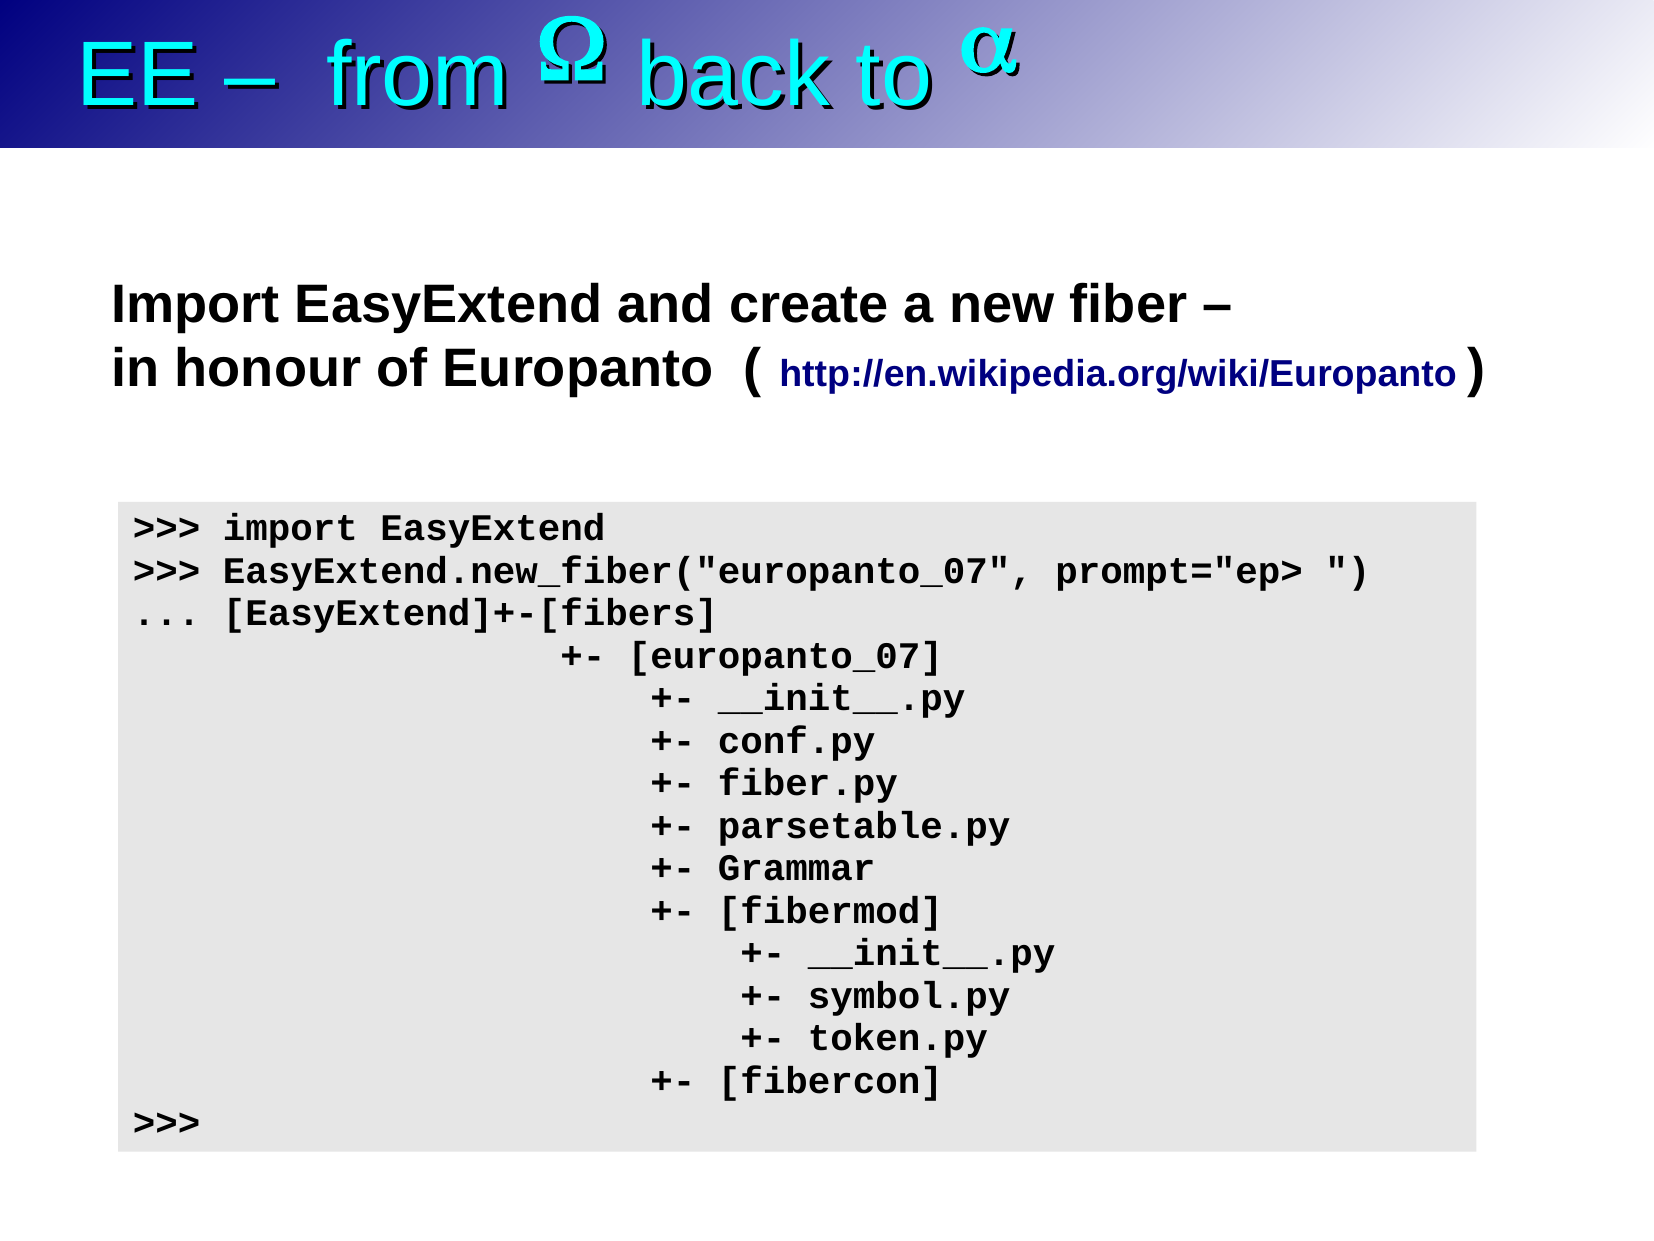

# EE – from back to
a
W
Import EasyExtend and create a new fiber –
in honour of Europanto ( http://en.wikipedia.org/wiki/Europanto )
>>> import EasyExtend
>>> EasyExtend.new_fiber("europanto_07", prompt="ep> ")
... [EasyExtend]+-[fibers]
 +- [europanto_07]
 +- __init__.py
 +- conf.py
 +- fiber.py
 +- parsetable.py
 +- Grammar
 +- [fibermod]
 +- __init__.py
 +- symbol.py
 +- token.py
 +- [fibercon]
>>>